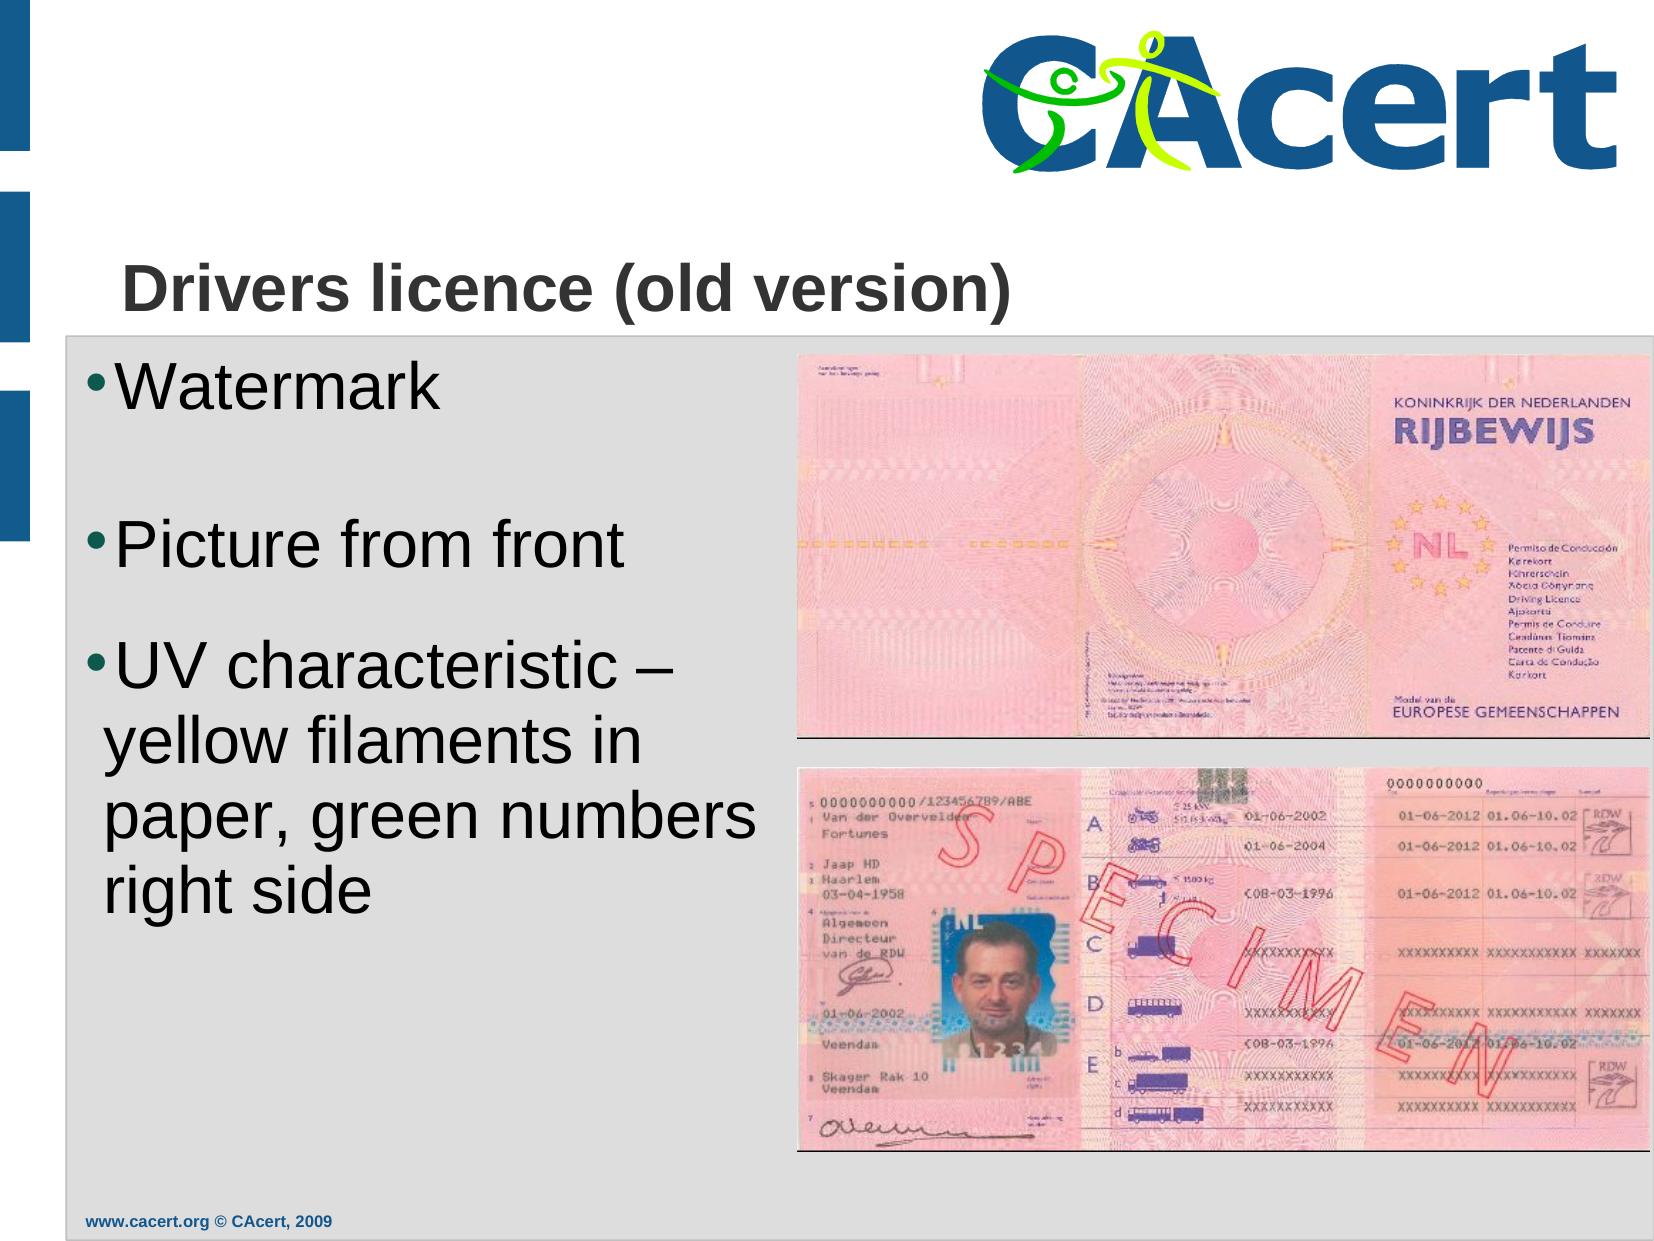

# Drivers licence (old version)
Watermark
Picture from front
UV characteristic –
 yellow filaments in
 paper, green numbers
 right side